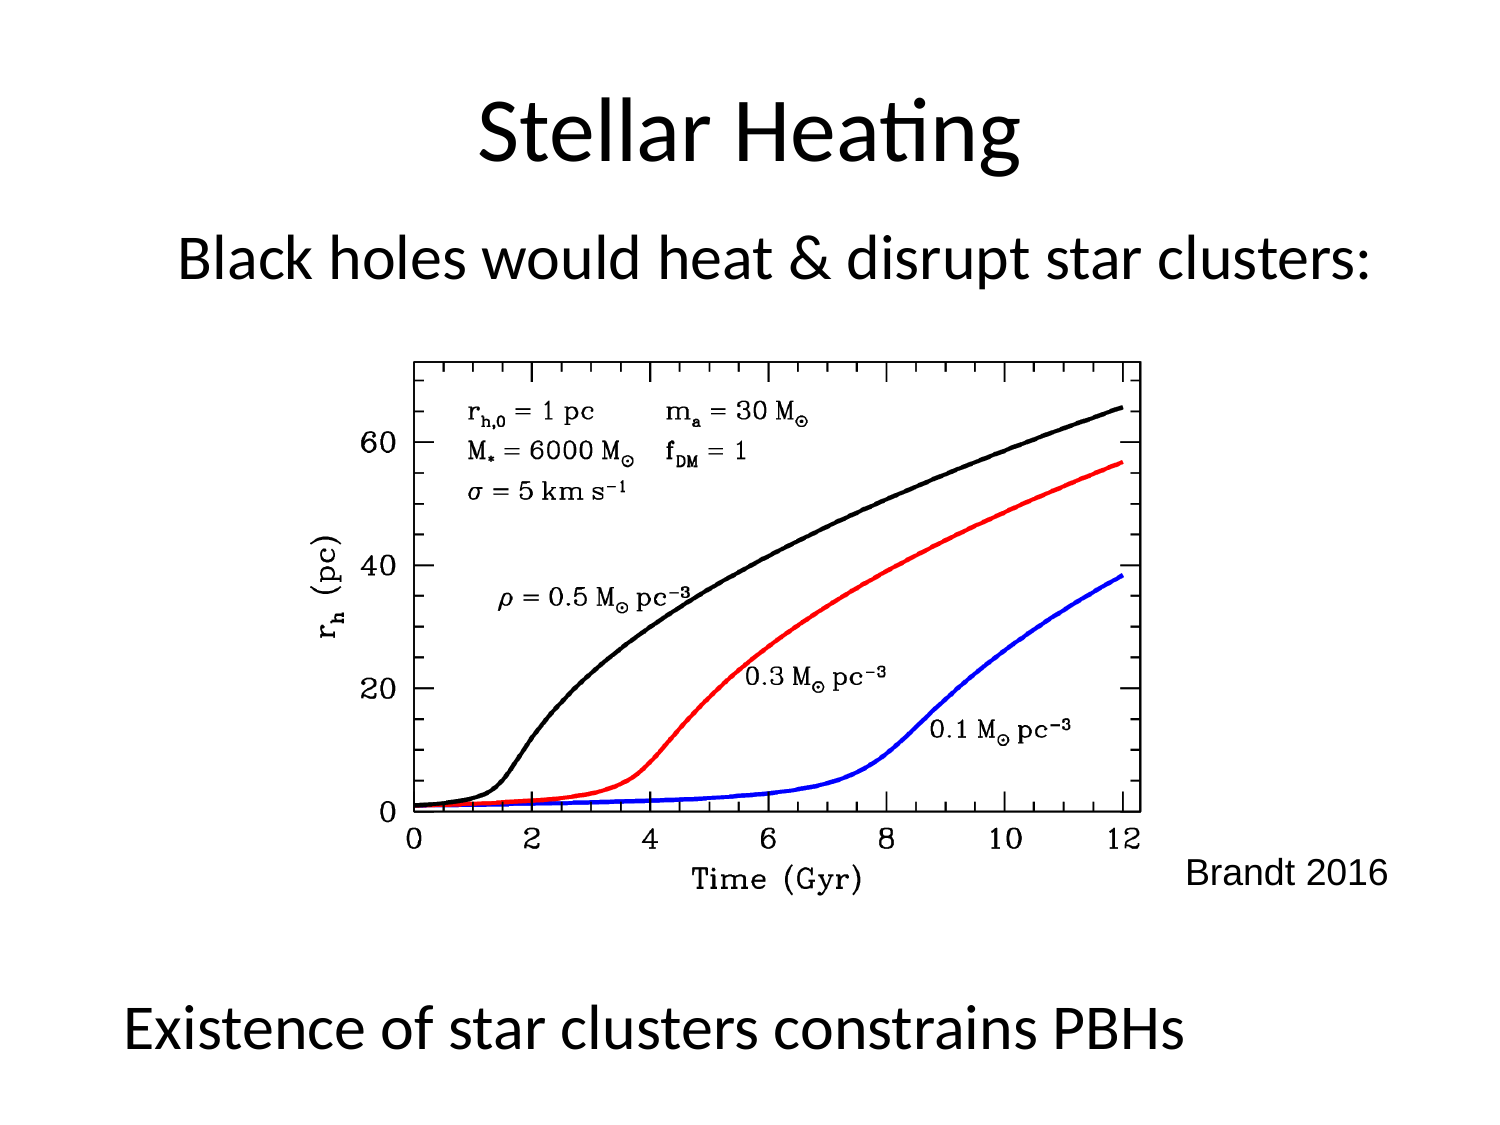

# Stellar Heating
Black holes would heat & disrupt star clusters:
Existence of star clusters constrains PBHs
Brandt 2016